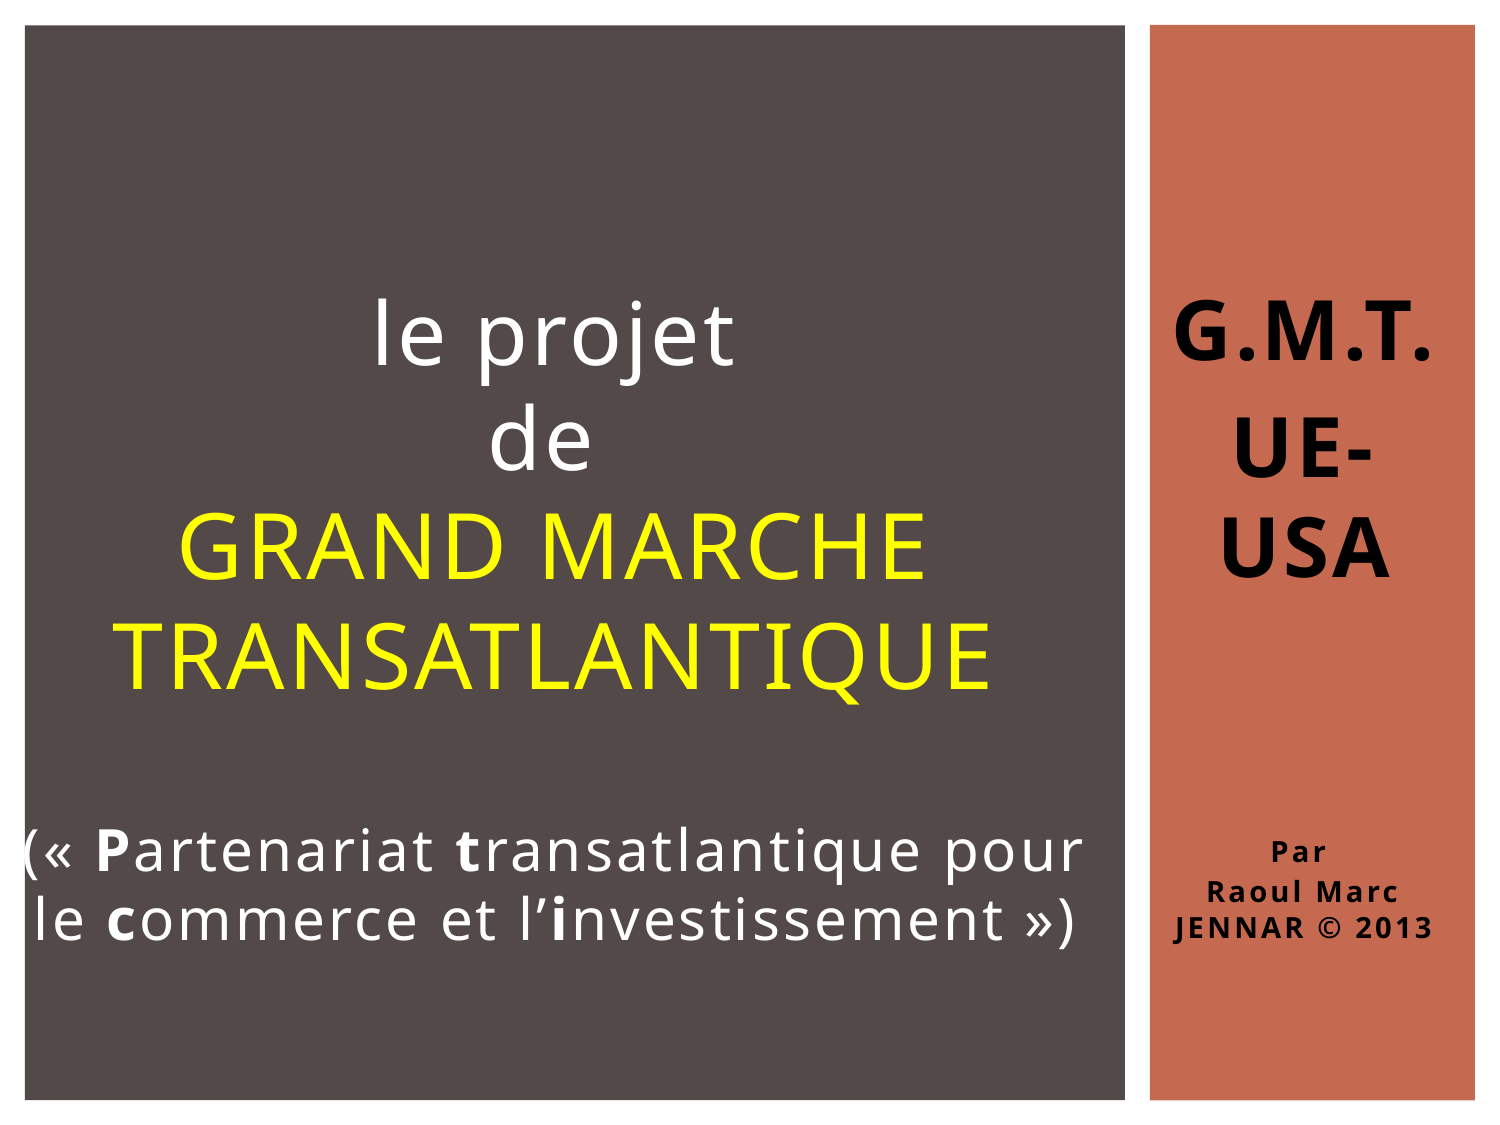

le projet
de
GRAND MARCHE TRANSATLANTIQUE
(« Partenariat transatlantique pour le commerce et l’investissement »)
# G.M.T.
UE-USA
Par
Raoul Marc JENNAR © 2013